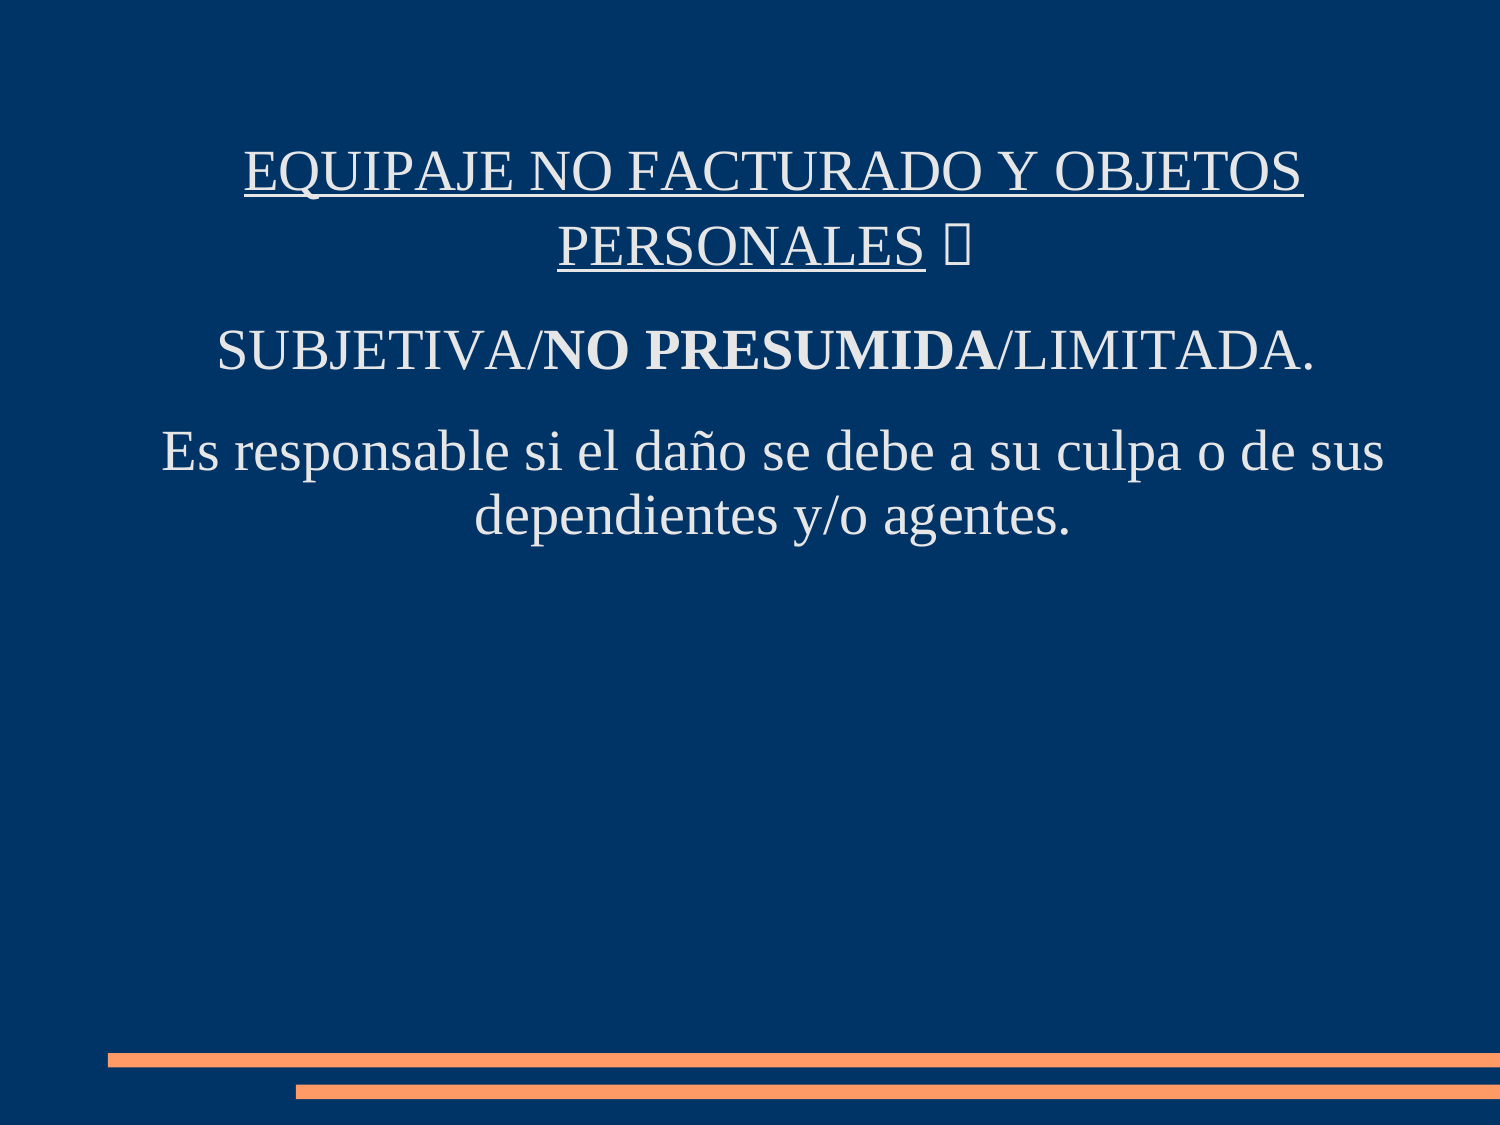

# EQUIPAJE NO FACTURADO Y OBJETOS PERSONALES 
SUBJETIVA/NO PRESUMIDA/LIMITADA.
Es responsable si el daño se debe a su culpa o de sus dependientes y/o agentes.